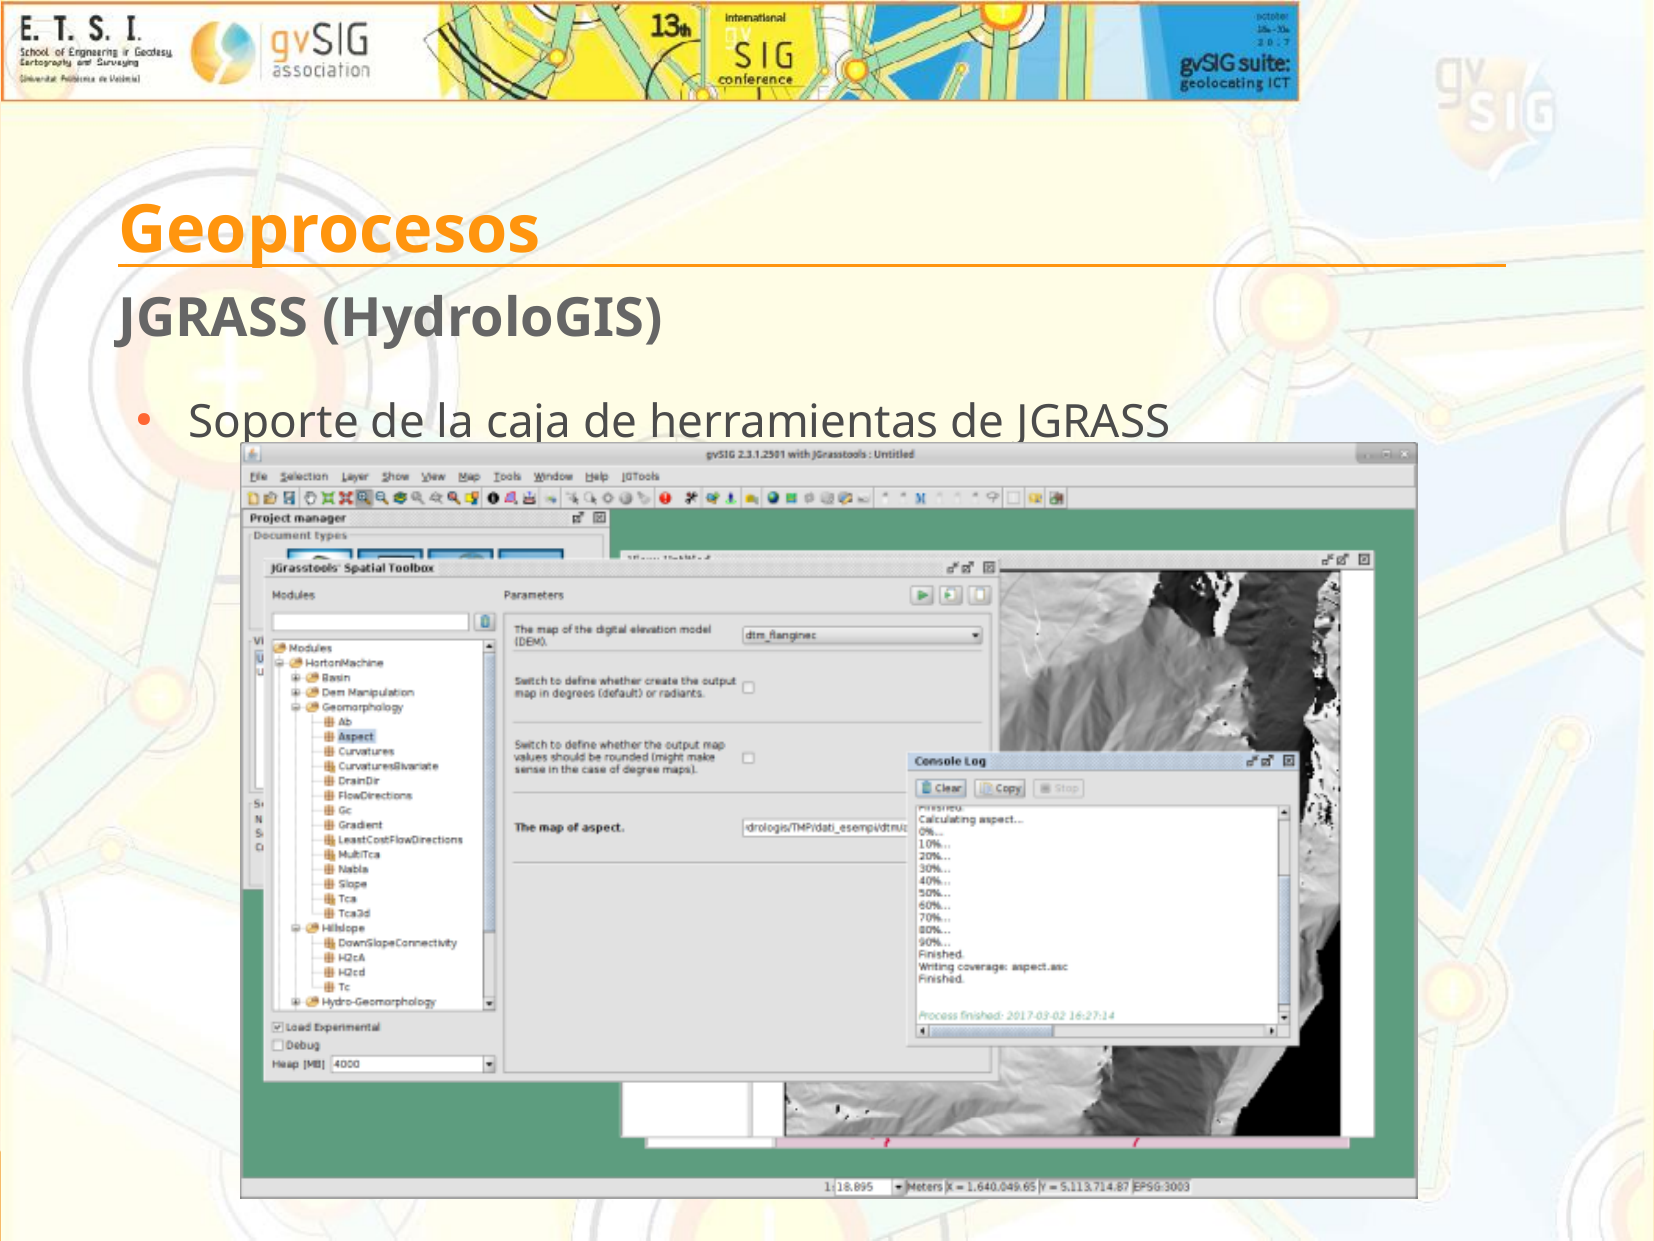

# Geoprocesos
JGRASS (HydroloGIS)
Soporte de la caja de herramientas de JGRASS